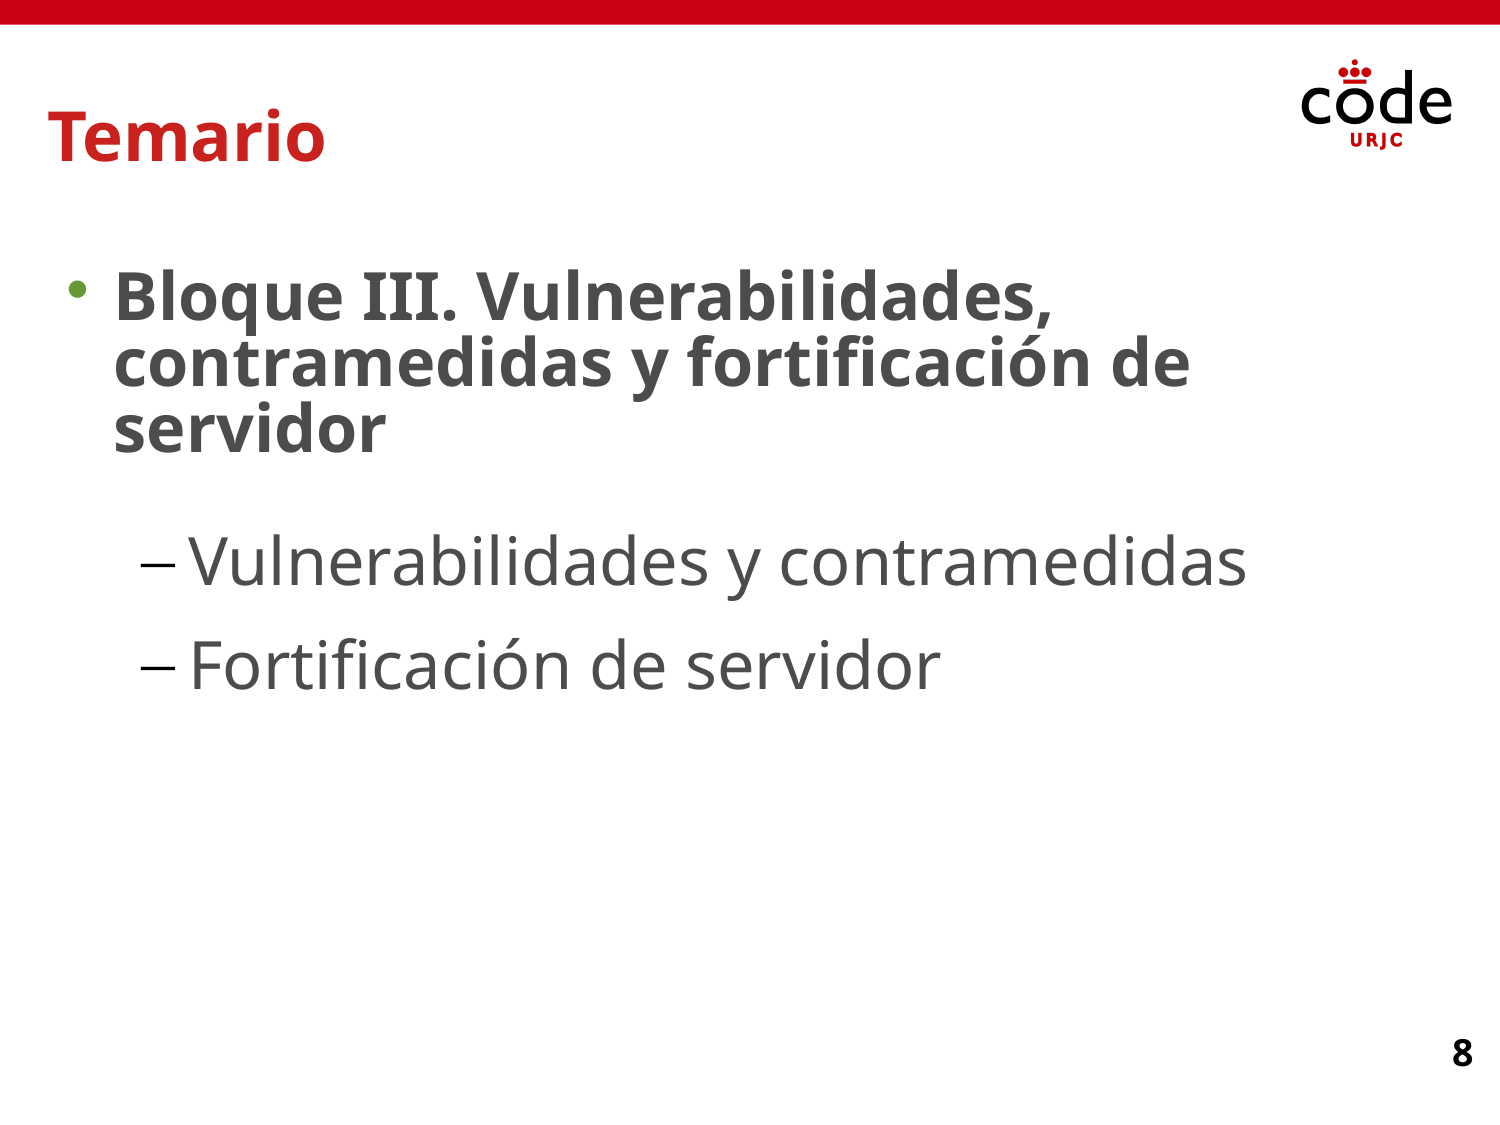

# Temario
Bloque III. Vulnerabilidades, contramedidas y fortificación de servidor
Vulnerabilidades y contramedidas
Fortificación de servidor
8